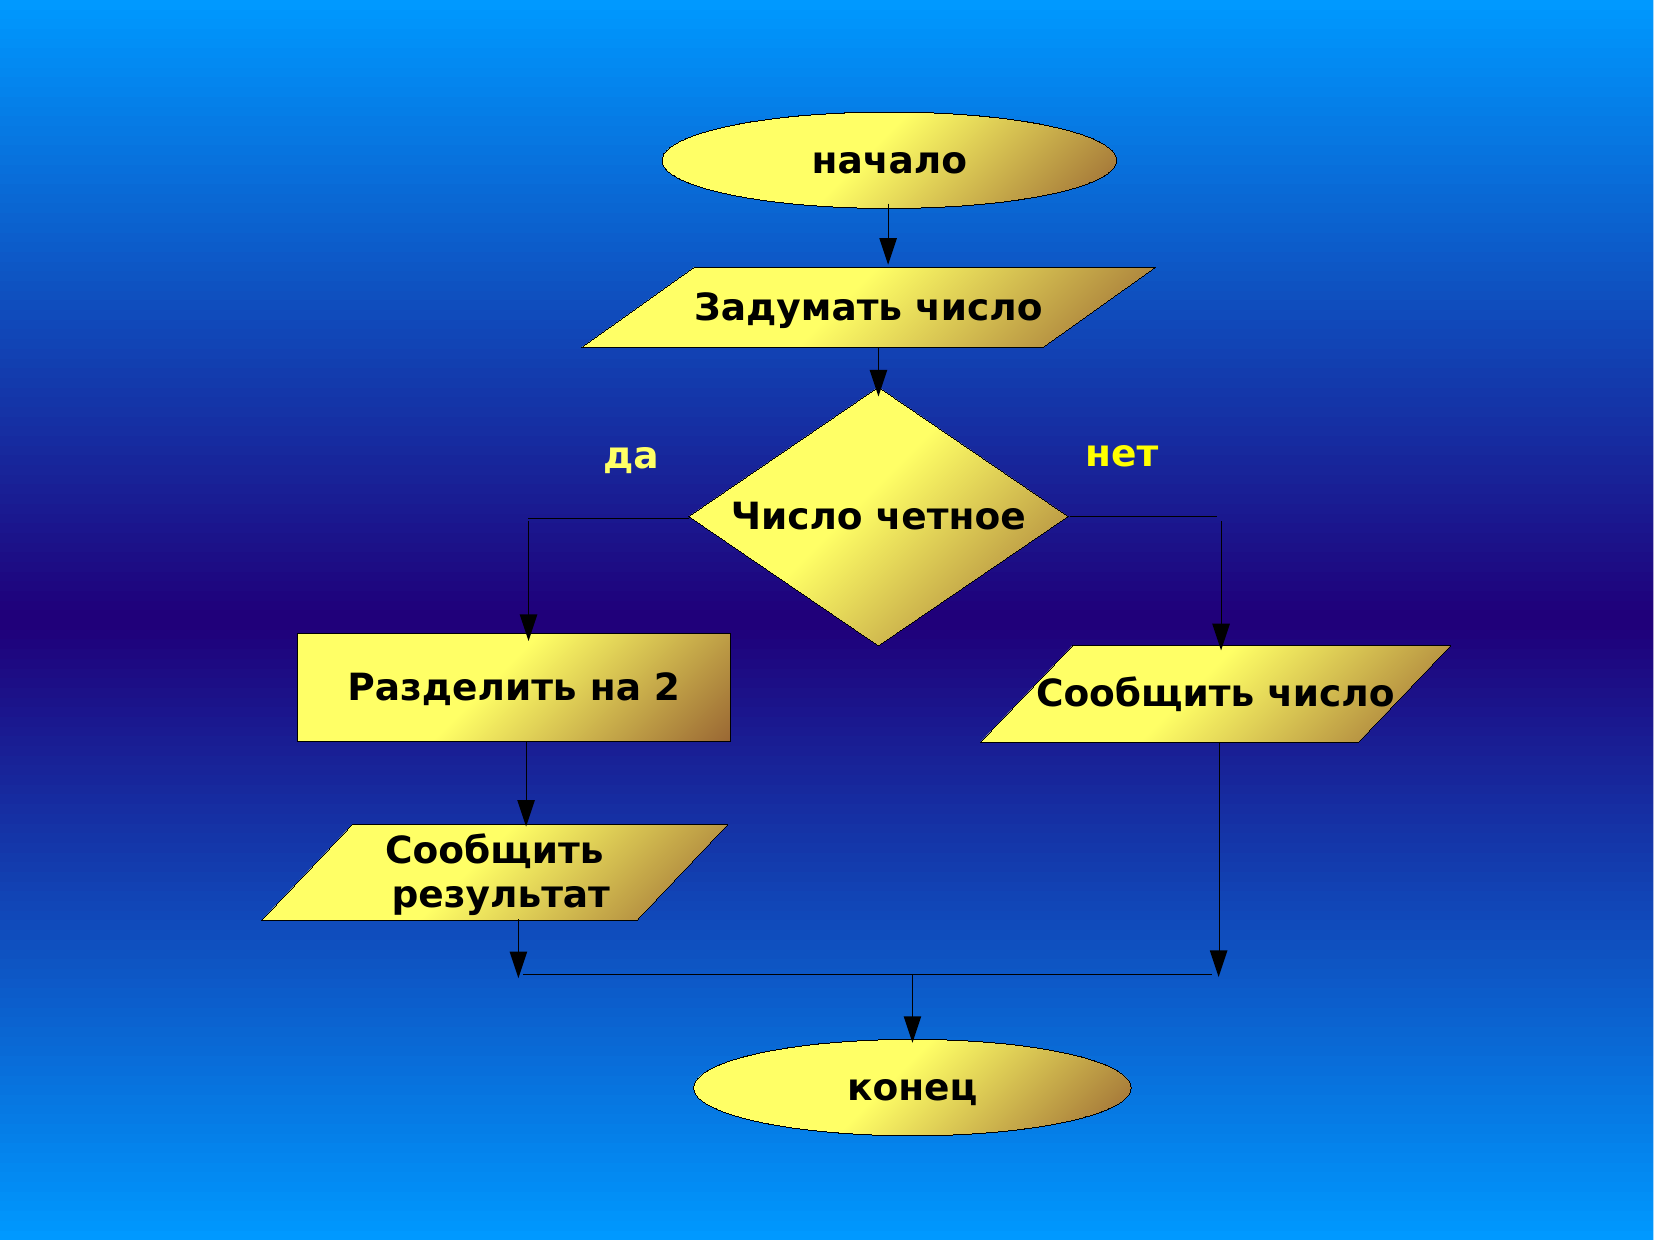

начало
Задумать число
Число четное
нет
да
Разделить на 2
Сообщить число
Сообщить
 результат
конец